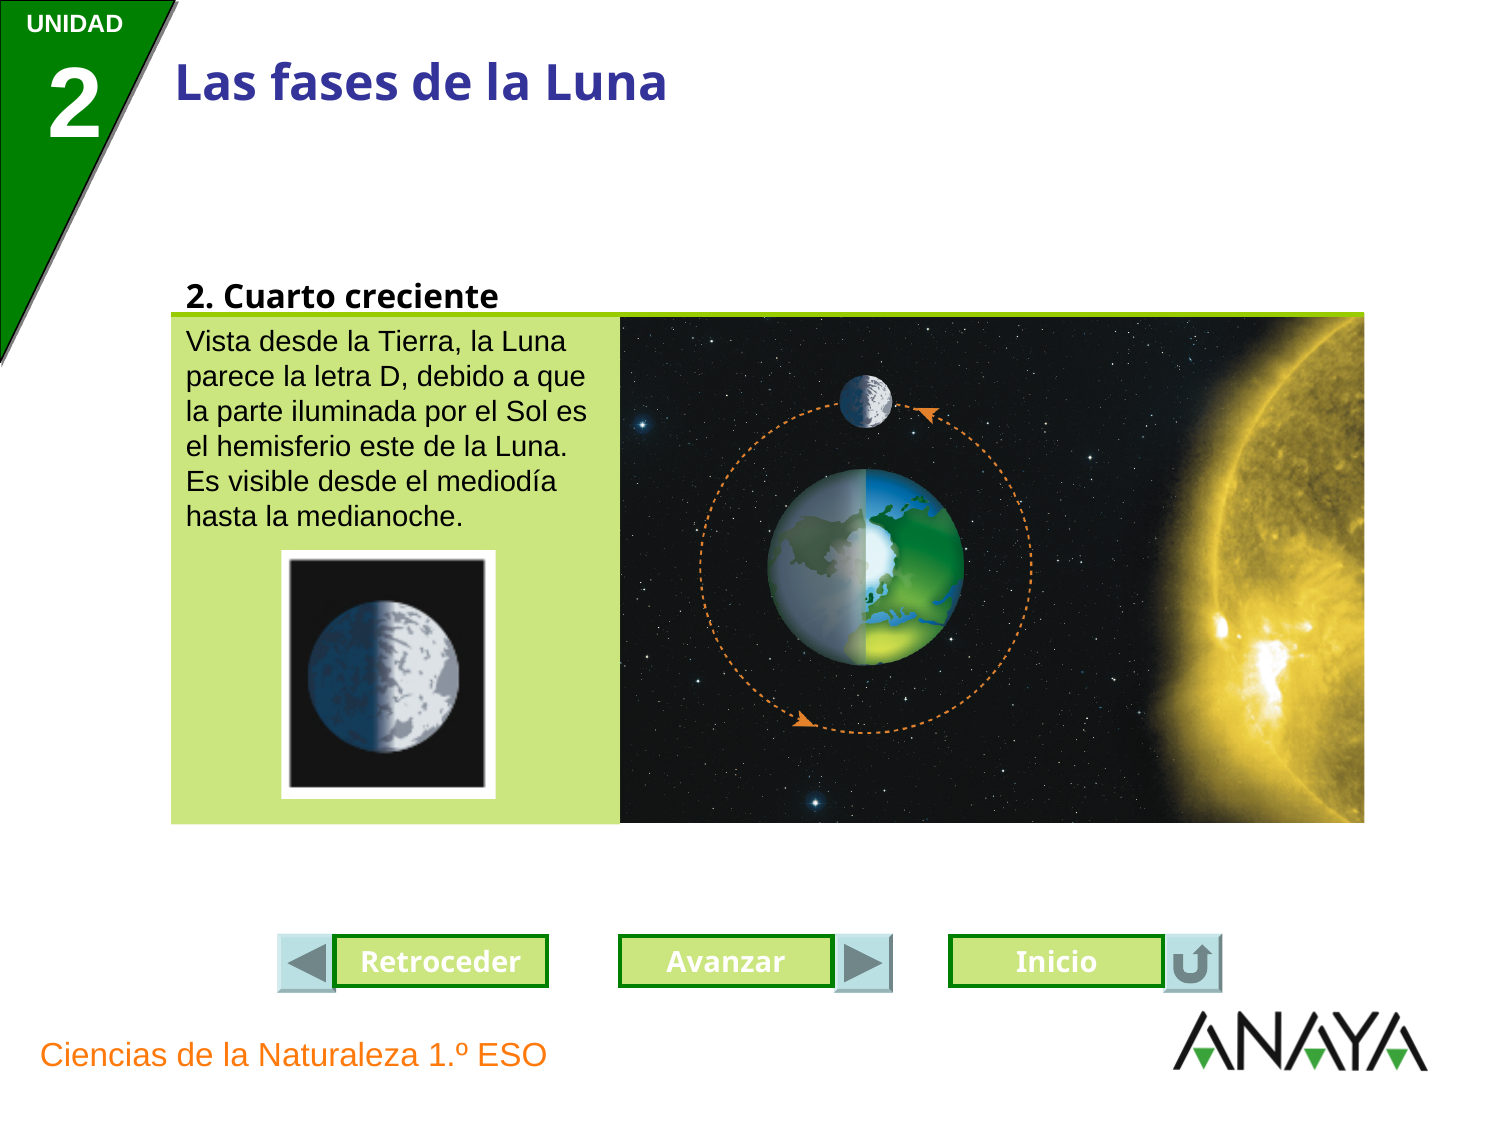

2. Cuarto creciente
Vista desde la Tierra, la Luna parece la letra D, debido a que la parte iluminada por el Sol es el hemisferio este de la Luna. Es visible desde el mediodía hasta la medianoche.